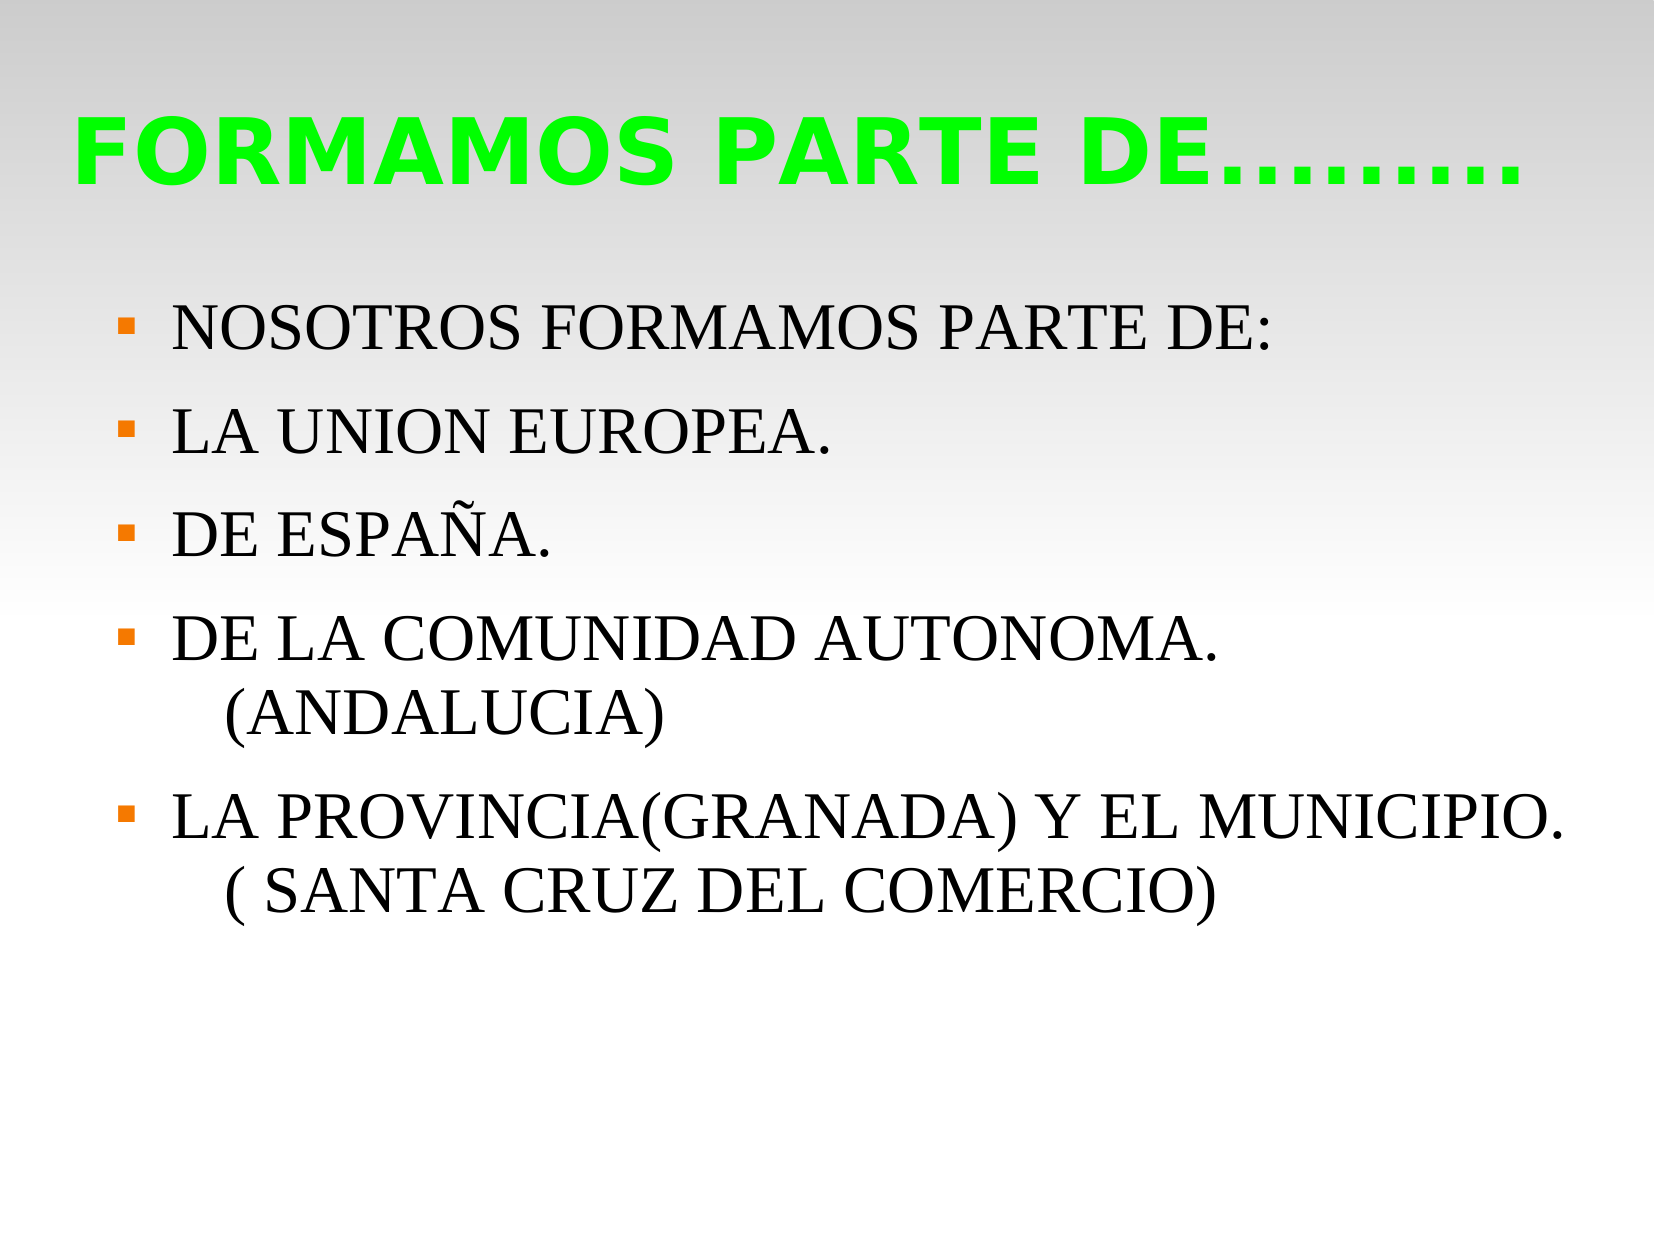

# FORMAMOS PARTE DE.........
NOSOTROS FORMAMOS PARTE DE:
LA UNION EUROPEA.
DE ESPAÑA.
DE LA COMUNIDAD AUTONOMA.(ANDALUCIA)
LA PROVINCIA(GRANADA) Y EL MUNICIPIO.( SANTA CRUZ DEL COMERCIO)